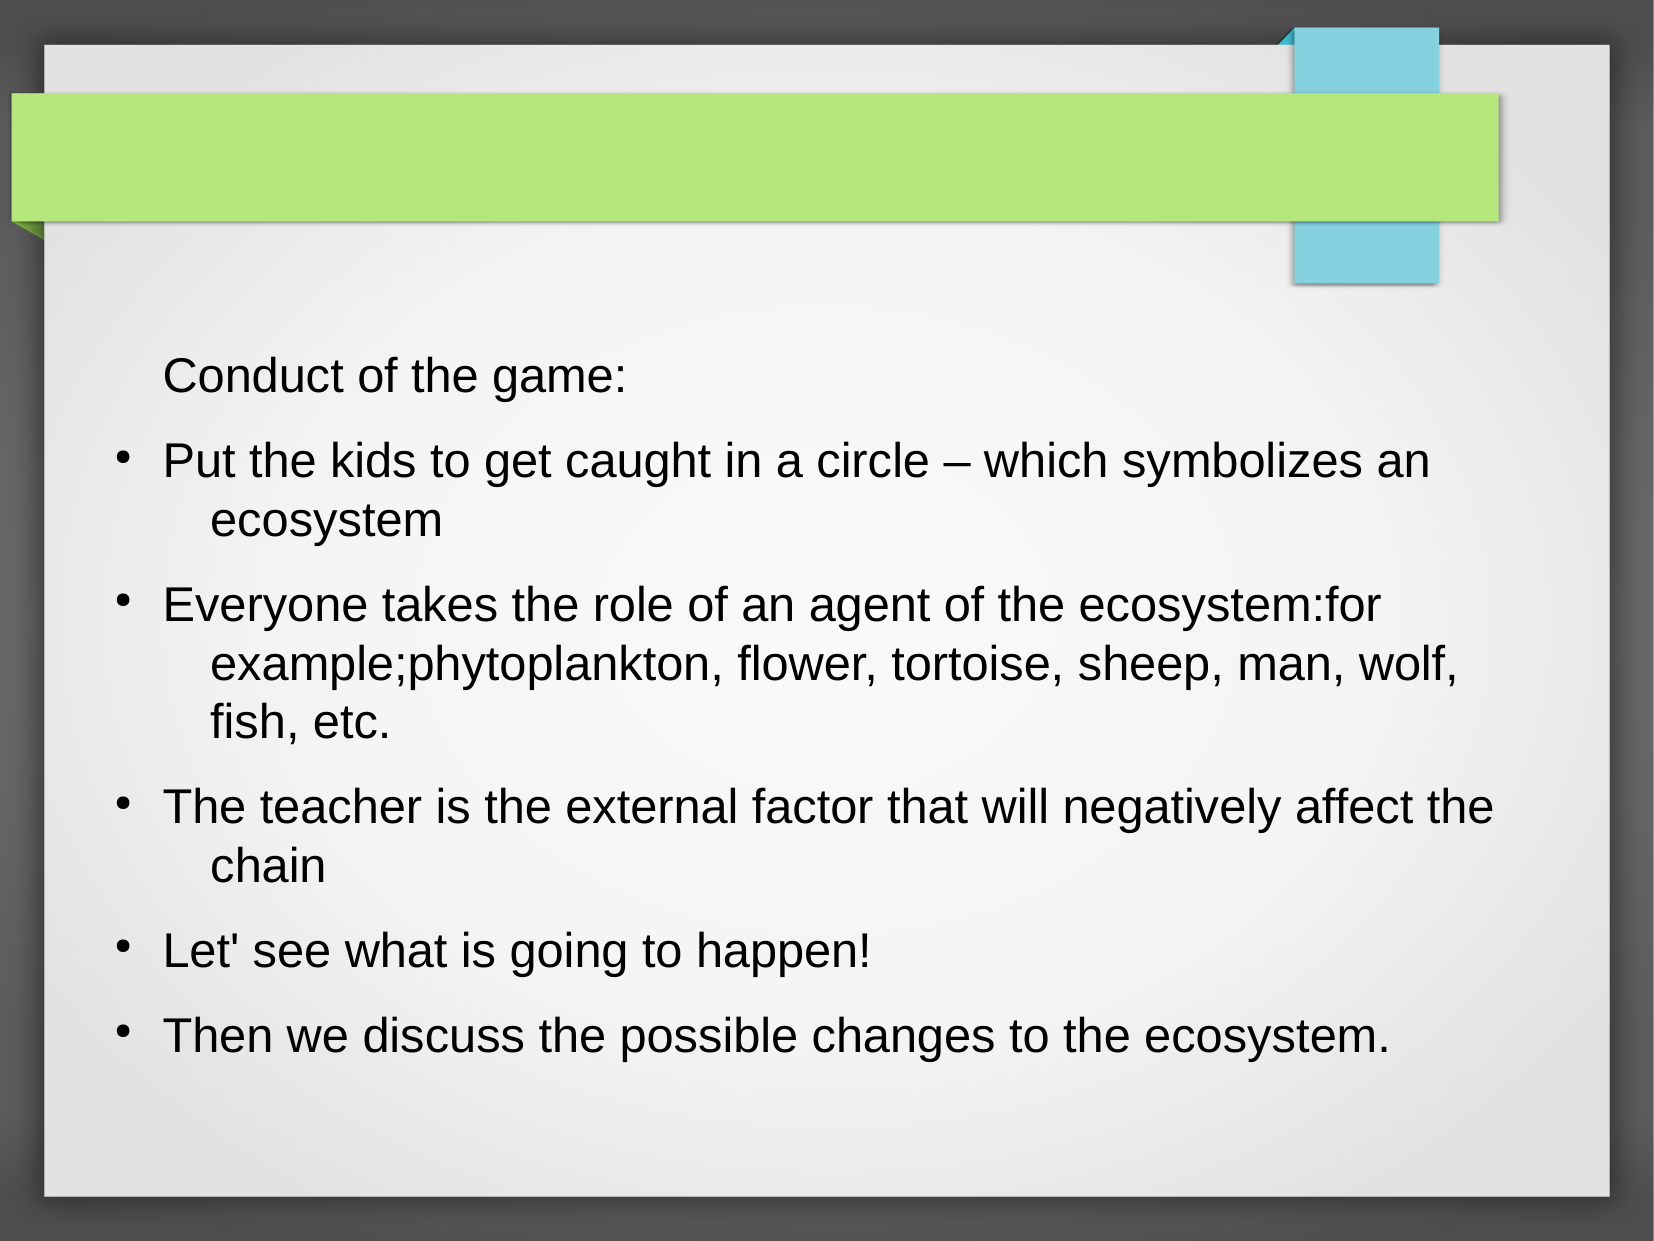

#
Conduct of the game:
Put the kids to get caught in a circle – which symbolizes an ecosystem
Everyone takes the role of an agent of the ecosystem:for example;phytoplankton, flower, tortoise, sheep, man, wolf, fish, etc.
The teacher is the external factor that will negatively affect the chain
Let' see what is going to happen!
Then we discuss the possible changes to the ecosystem.